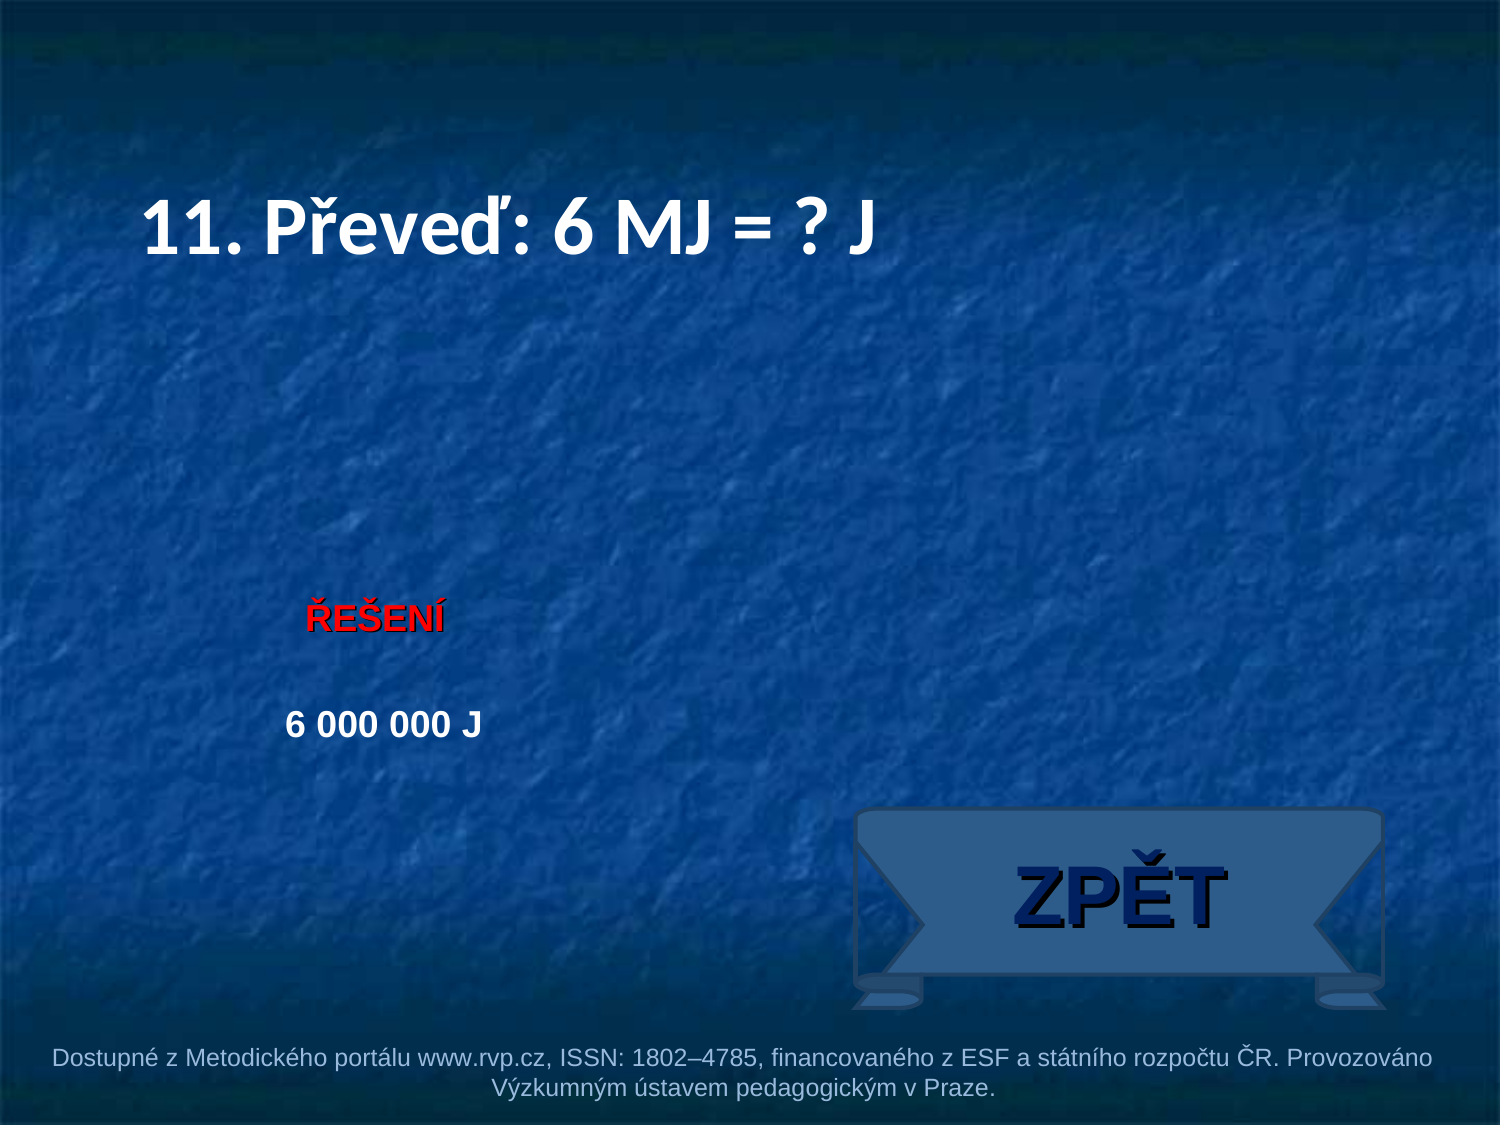

11. Převeď: 6 MJ = ? J
ŘEŠENÍ
6 000 000 J
ZPĚT
Dostupné z Metodického portálu www.rvp.cz, ISSN: 1802–4785, financovaného z ESF a státního rozpočtu ČR. Provozováno Výzkumným ústavem pedagogickým v Praze.